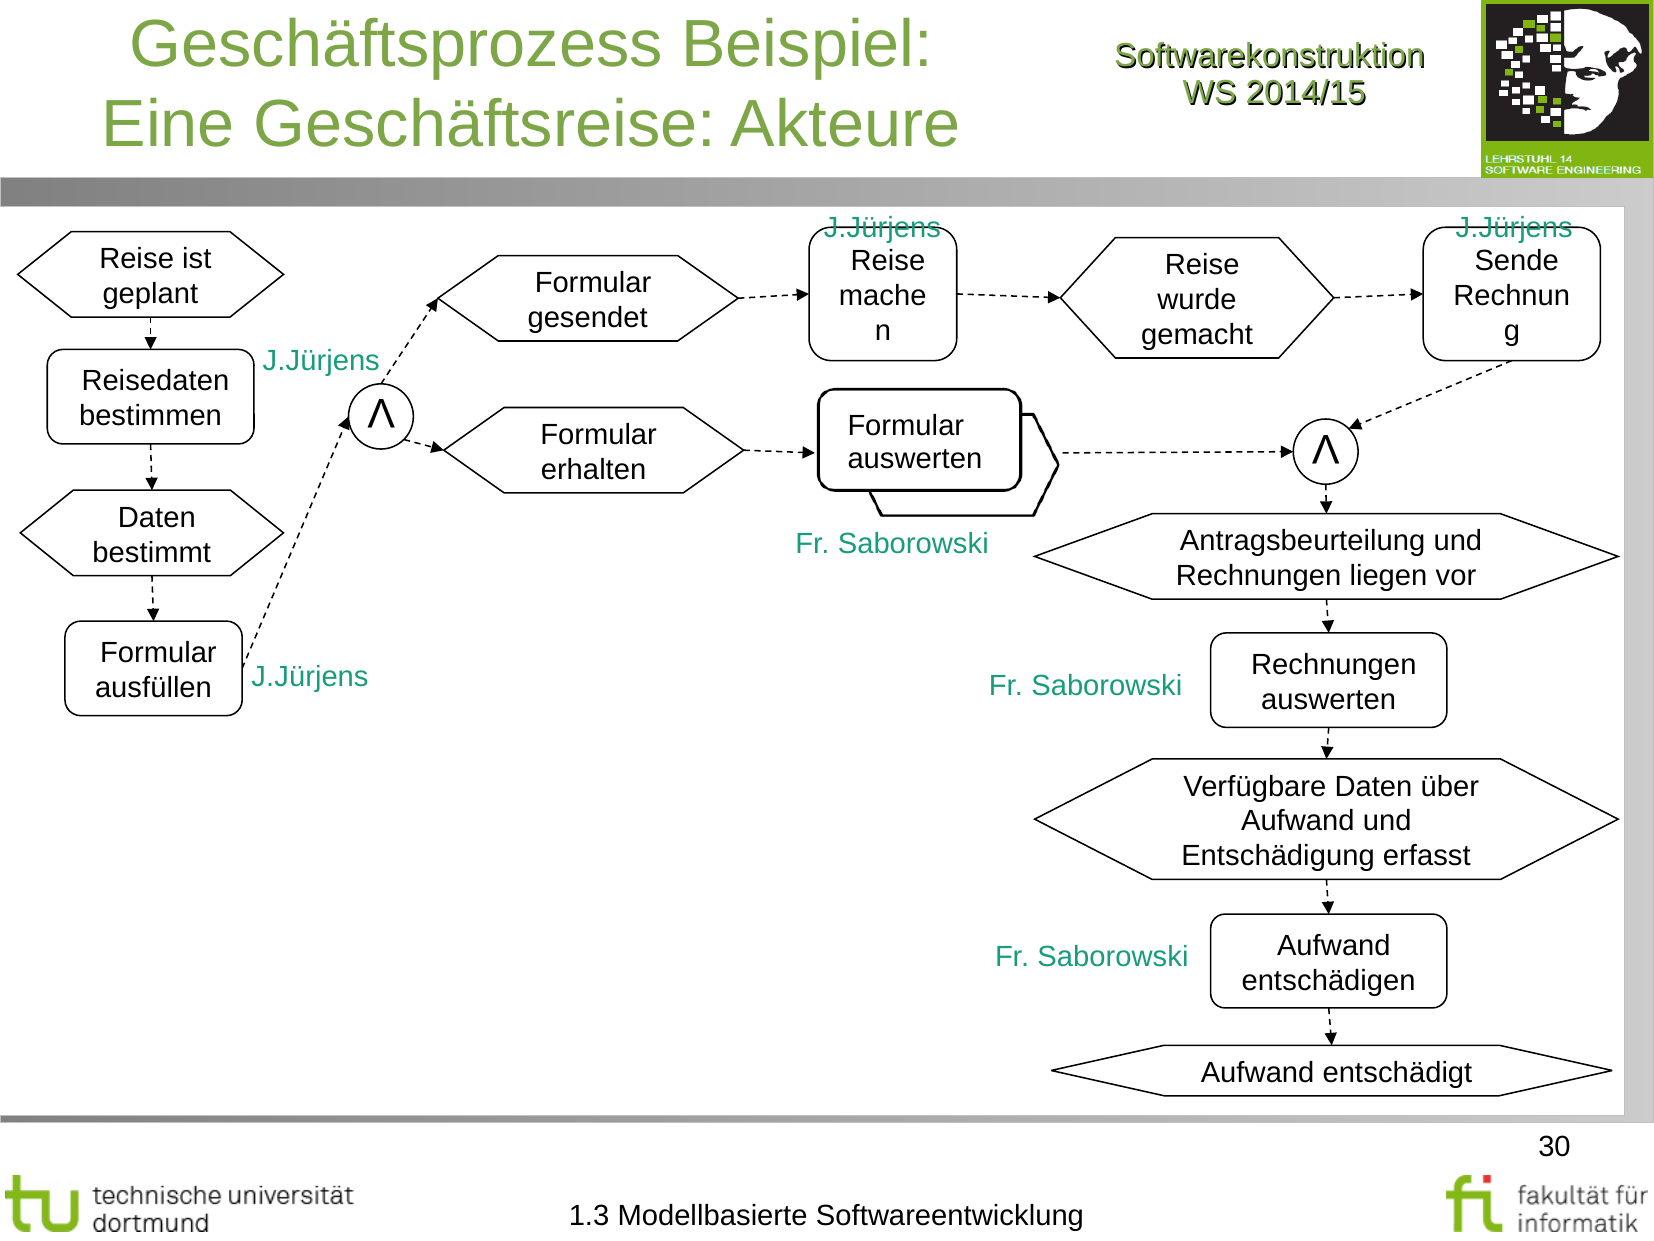

# Geschäftsprozess Beispiel: Eine Geschäftsreise: Akteure
J.Jürjens
J.Jürjens
Reise machen
Sende Rechnung
Reise ist geplant
Reise wurde gemacht
Formular gesendet
J.Jürjens
Reisedaten bestimmen
V
Formular auswerten
Formular erhalten
V
Daten bestimmt
Antragsbeurteilung und Rechnungen liegen vor
Fr. Saborowski
Formular ausfüllen
Rechnungen auswerten
J.Jürjens
Fr. Saborowski
Verfügbare Daten über Aufwand und Entschädigung erfasst
Aufwand entschädigen
Fr. Saborowski
Aufwand entschädigt
30
1.3 Modellbasierte Softwareentwicklung